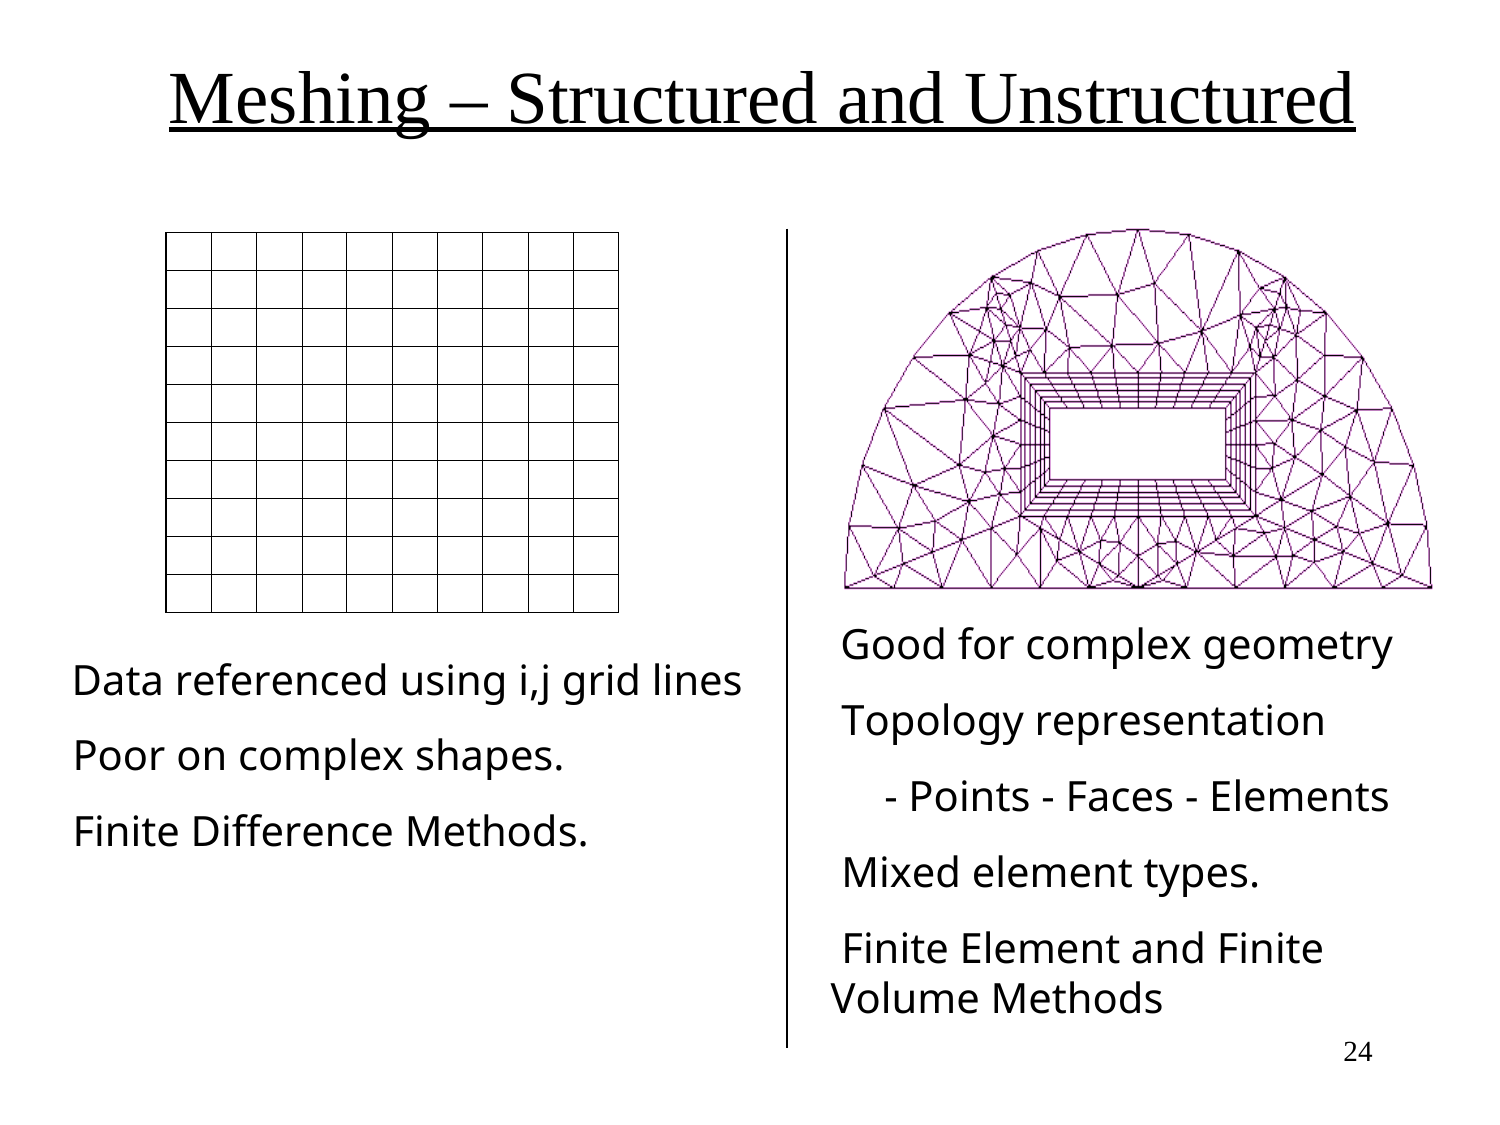

# Meshing – Structured and Unstructured
 Good for complex geometry
 Topology representation
 - Points - Faces - Elements
 Mixed element types.
 Finite Element and Finite Volume Methods
 Data referenced using i,j grid lines
 Poor on complex shapes.
 Finite Difference Methods.